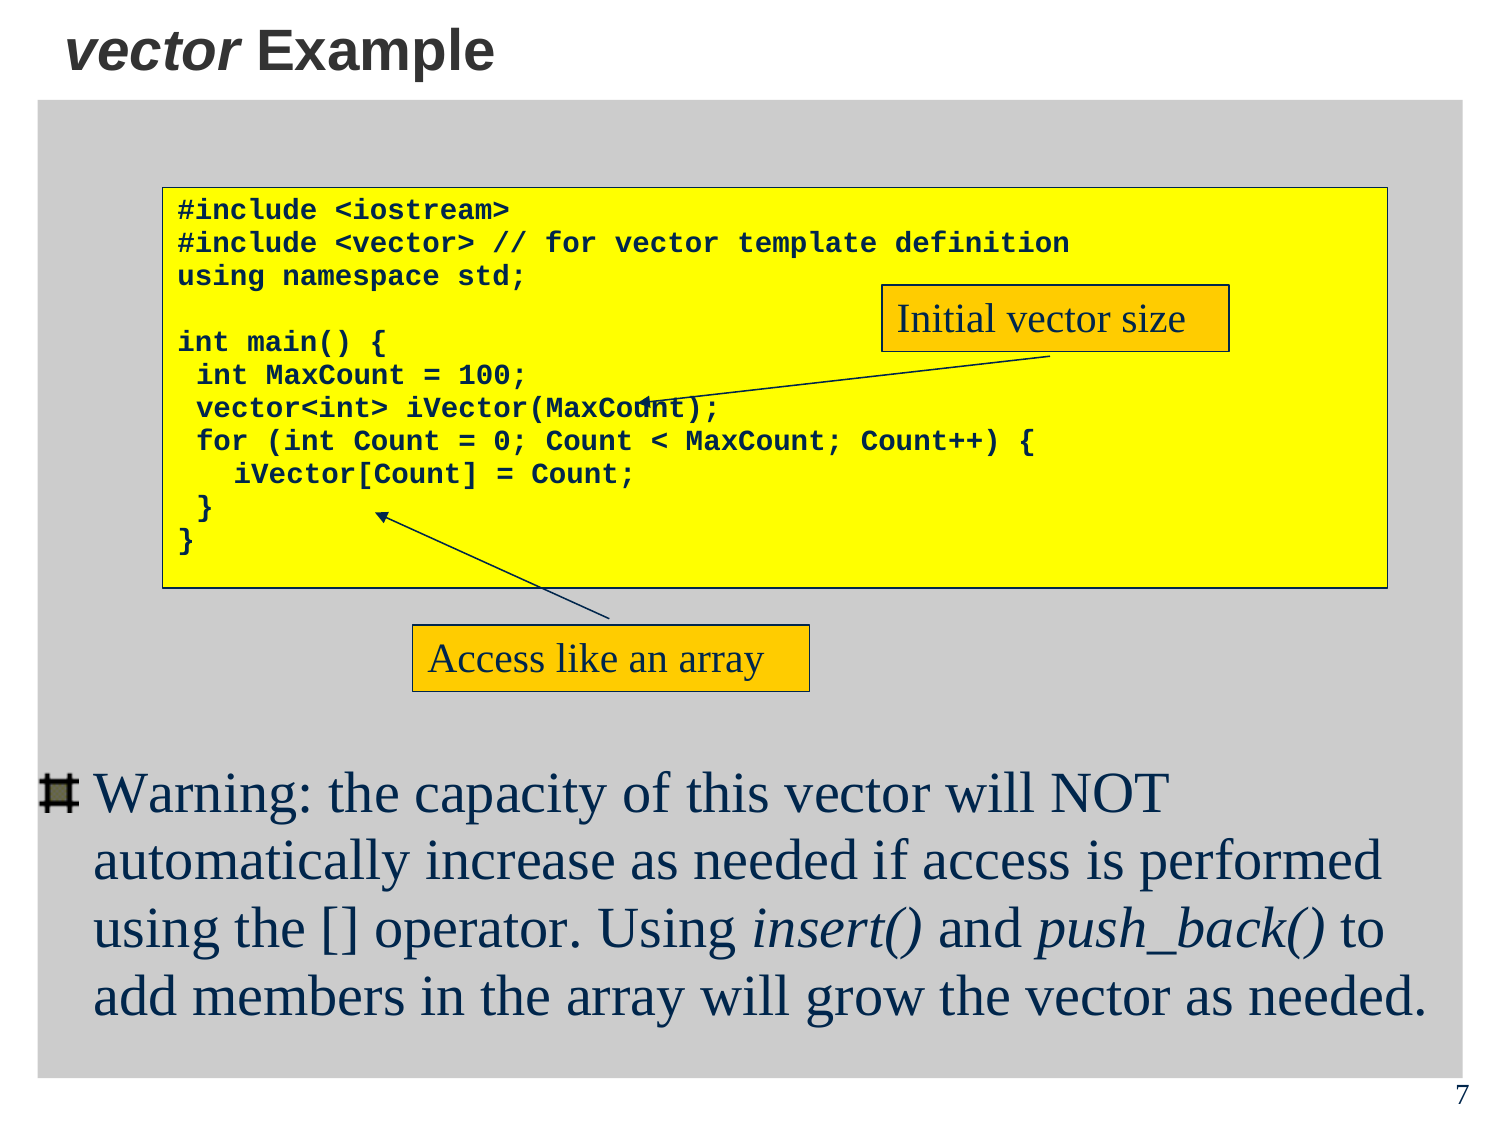

# vector Example
Warning: the capacity of this vector will NOT automatically increase as needed if access is performed using the [] operator. Using insert() and push_back() to add members in the array will grow the vector as needed.
#include <iostream>
#include <vector> // for vector template definition
using namespace std;
int main() {
	int MaxCount = 100;
	vector<int> iVector(MaxCount);
	for (int Count = 0; Count < MaxCount; Count++) {
		iVector[Count] = Count;
	}
}
Initial vector size
Access like an array